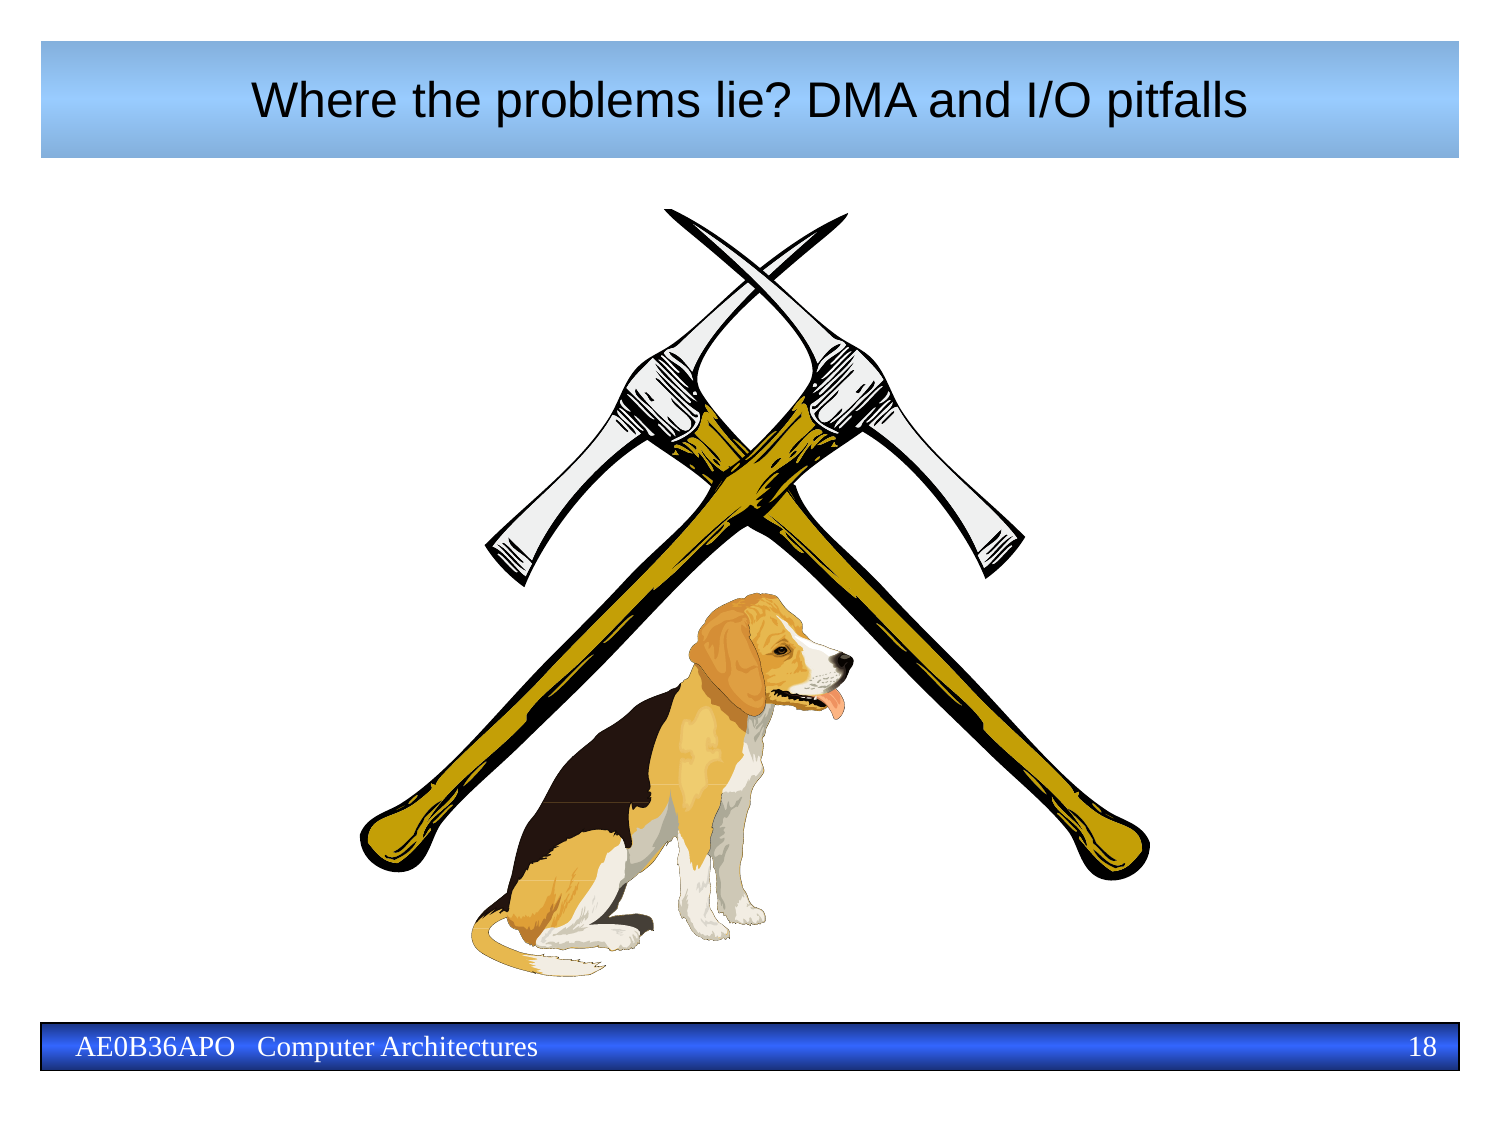

# Where the problems lie? DMA and I/O pitfalls
AE0B36APO Computer Architectures
18